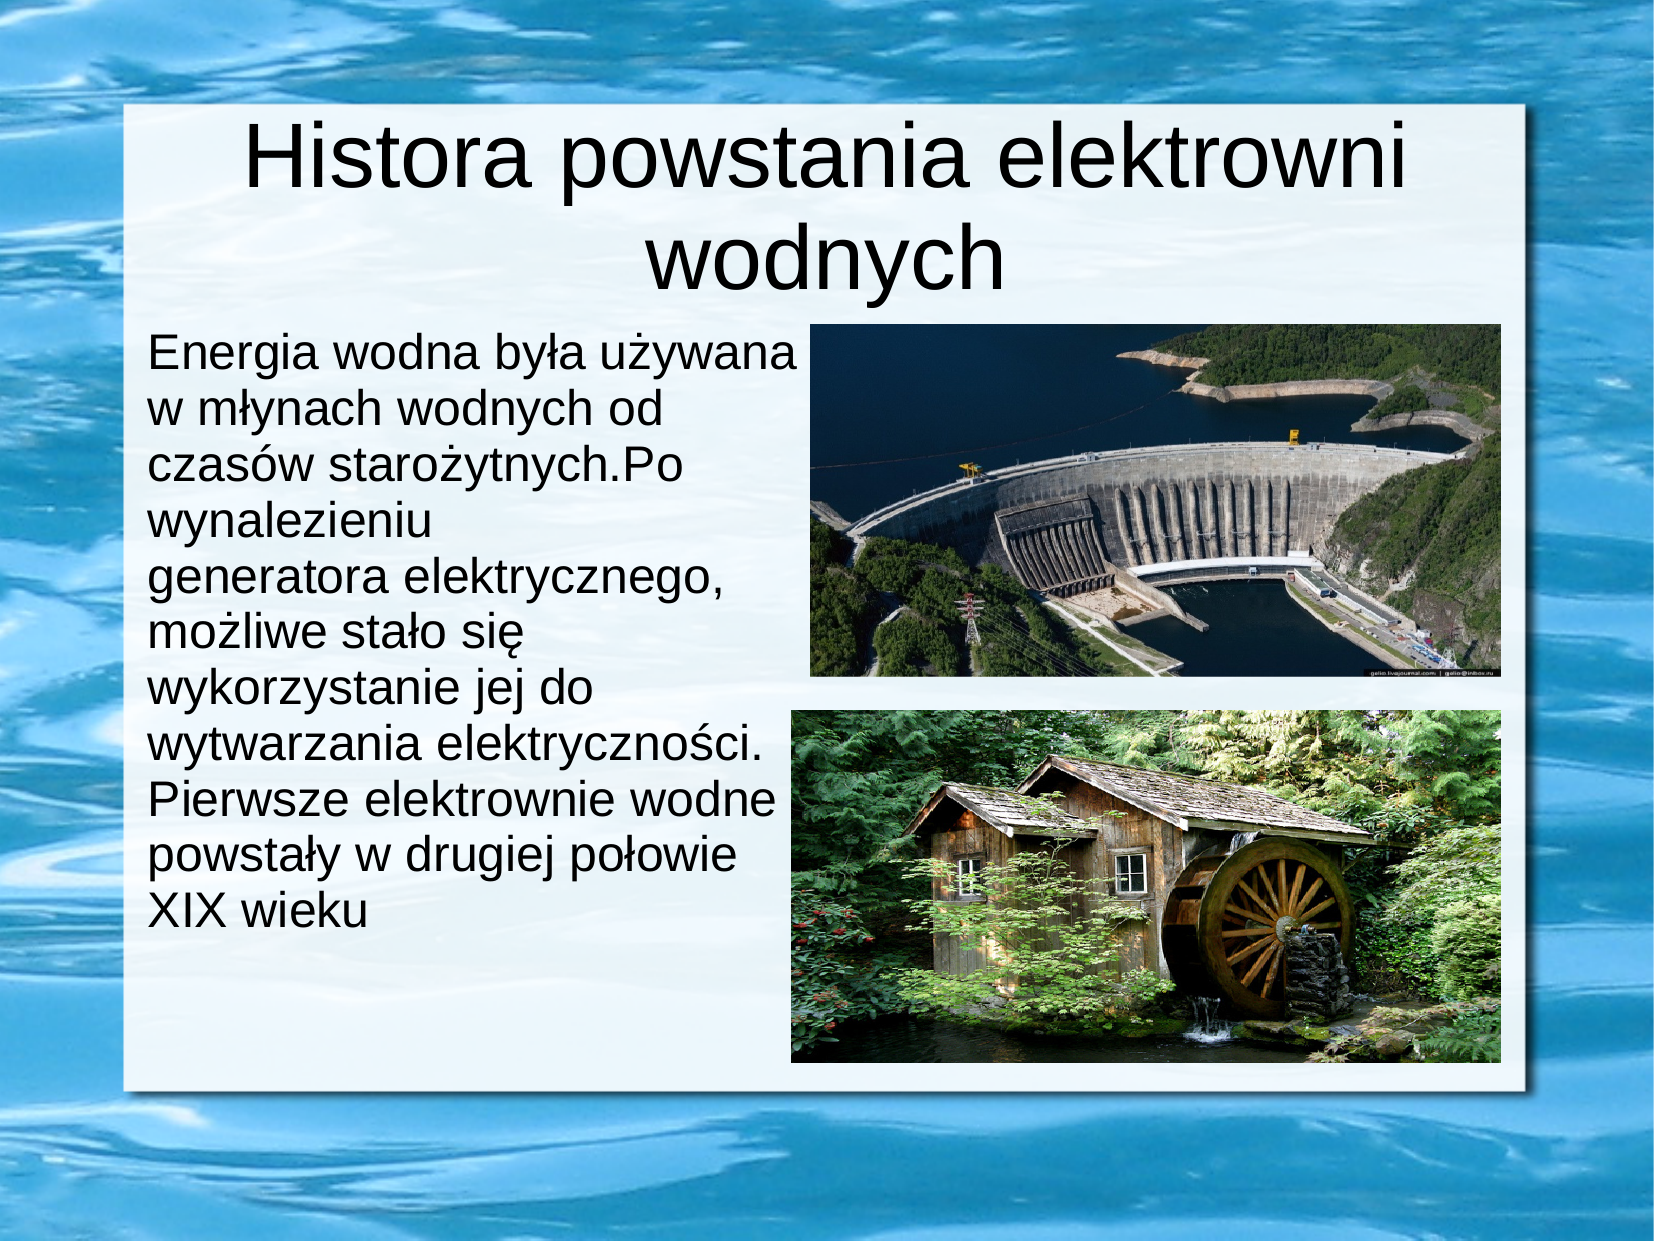

# Histora powstania elektrowni wodnych
Energia wodna była używana w młynach wodnych od czasów starożytnych.Po wynalezieniu generatora elektrycznego, możliwe stało się wykorzystanie jej do wytwarzania elektryczności. Pierwsze elektrownie wodne powstały w drugiej połowie XIX wieku